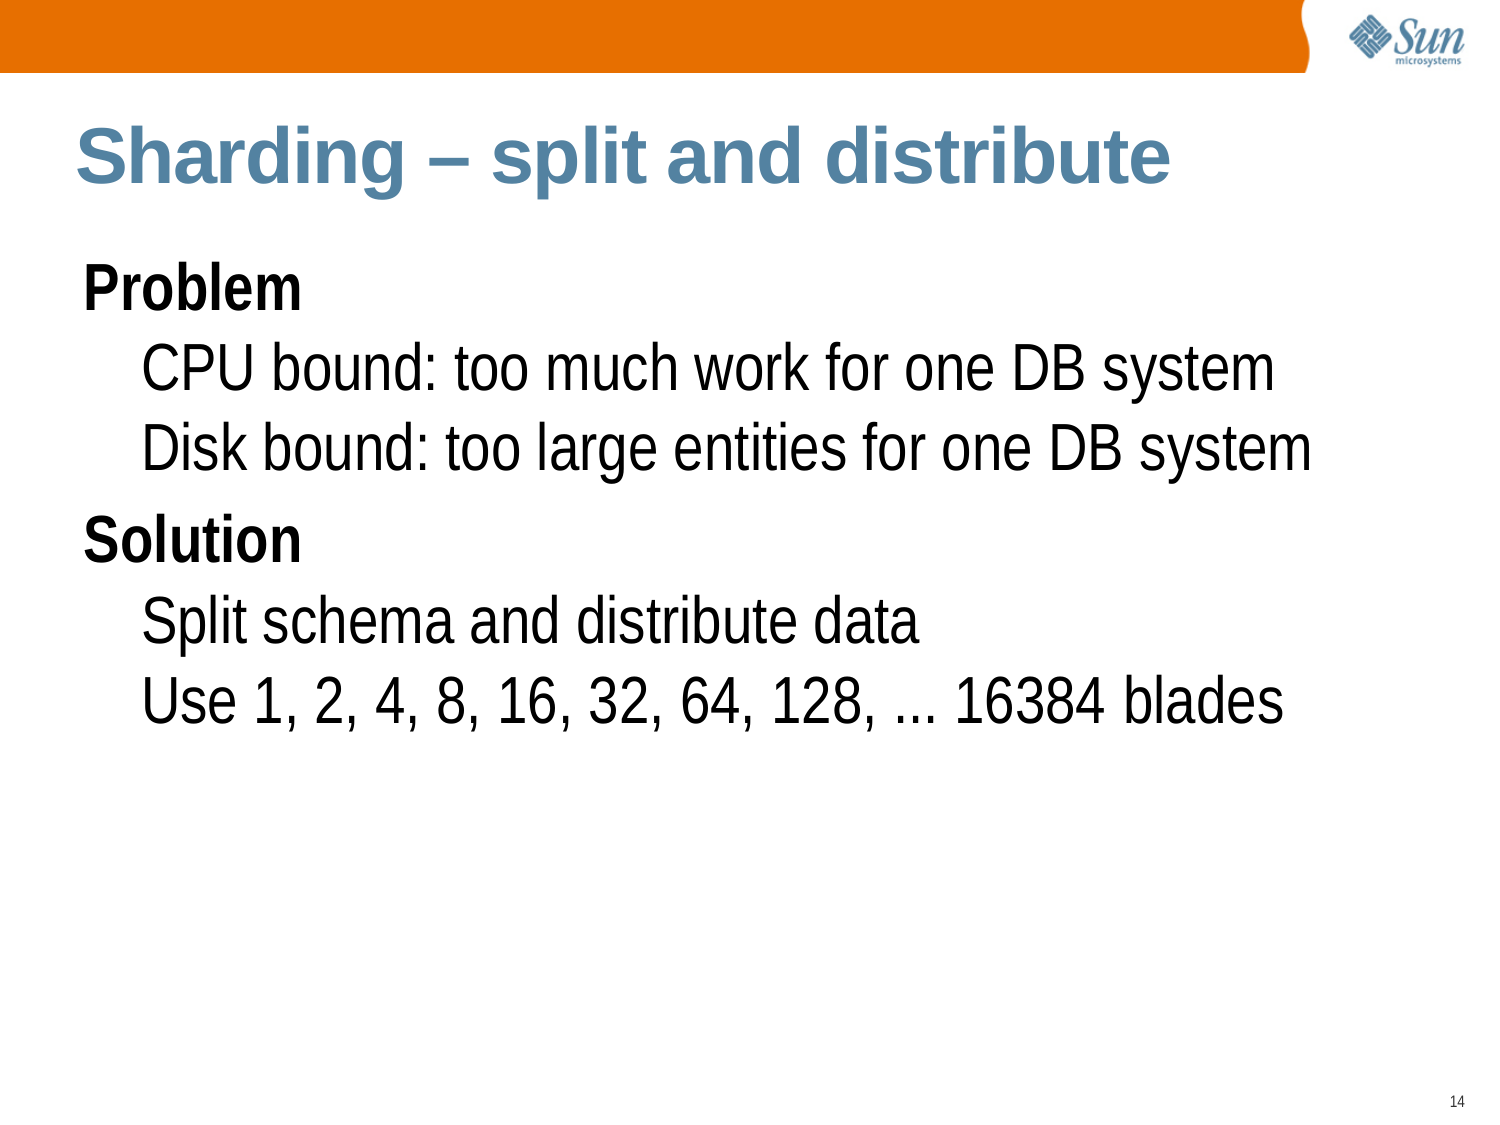

# Sharding – split and distribute
Problem
CPU bound: too much work for one DB system
Disk bound: too large entities for one DB system
Solution
Split schema and distribute data
Use 1, 2, 4, 8, 16, 32, 64, 128, ... 16384 blades